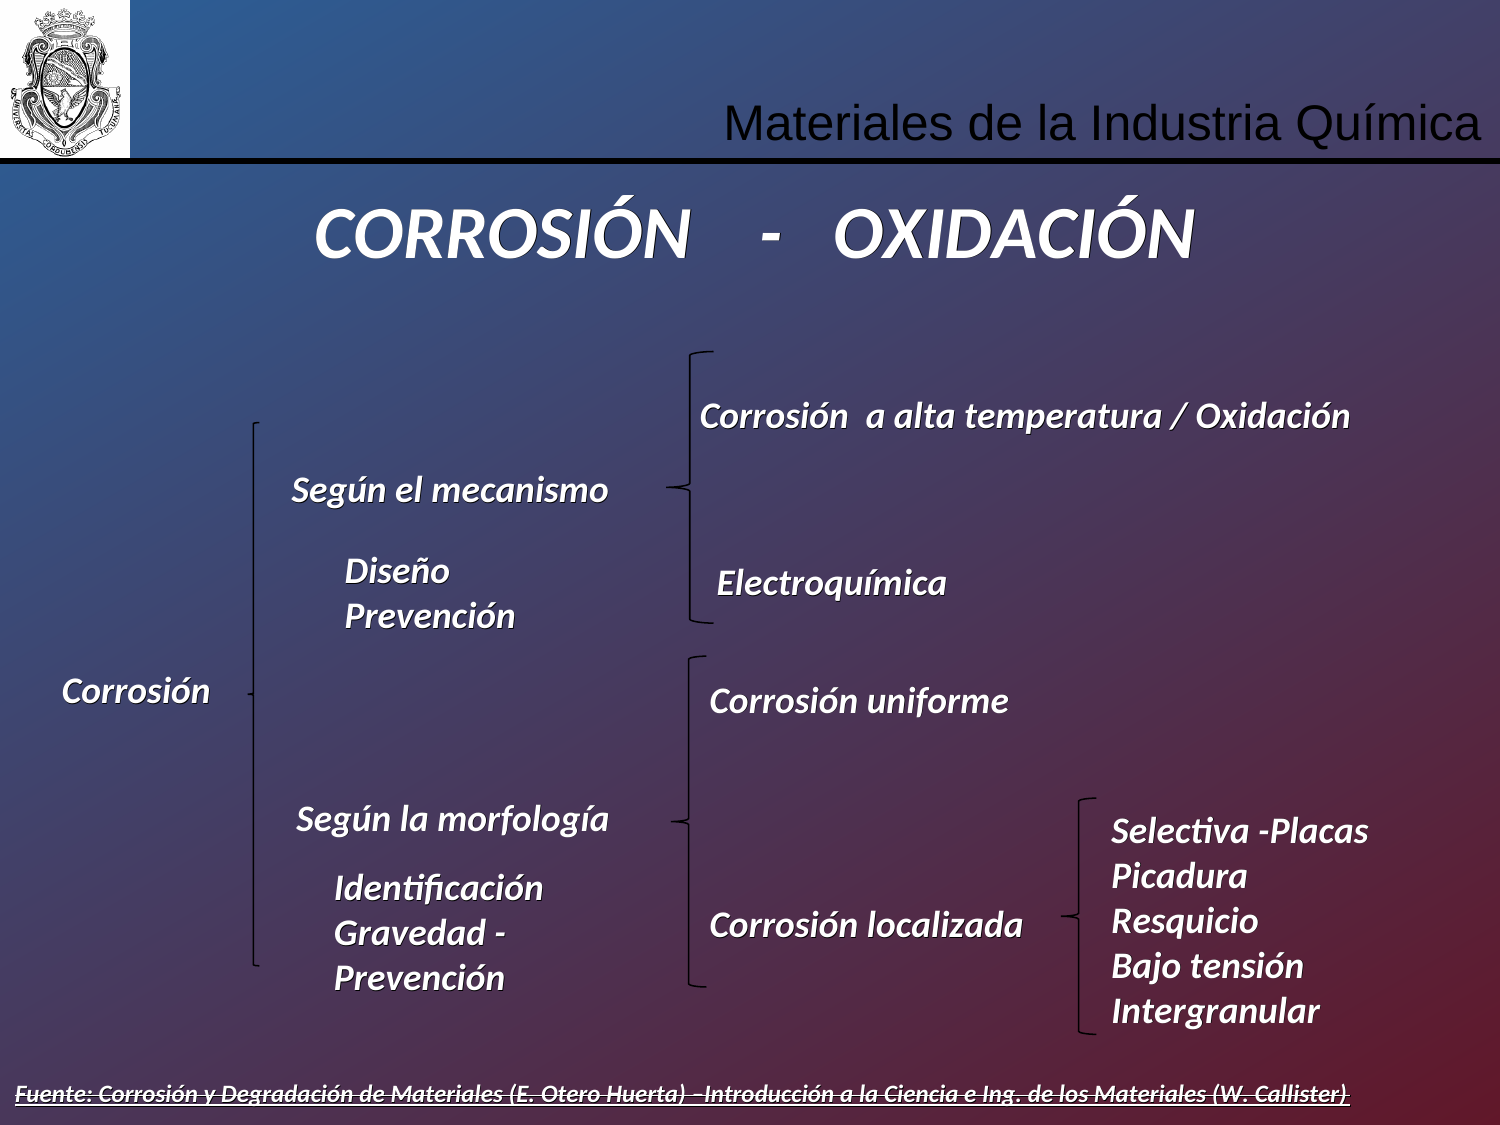

Materiales de la Industria Química
CORROSIÓN - OXIDACIÓN
Corrosión a alta temperatura / Oxidación
Según el mecanismo
Electroquímica
Corrosión uniforme
Según la morfología
Selectiva -Placas
Picadura
Resquicio
Bajo tensión
Intergranular
Corrosión localizada
Corrosión
Diseño Prevención
Identificación
Gravedad - Prevención
Fuente: Corrosión y Degradación de Materiales (E. Otero Huerta) –Introducción a la Ciencia e Ing. de los Materiales (W. Callister)